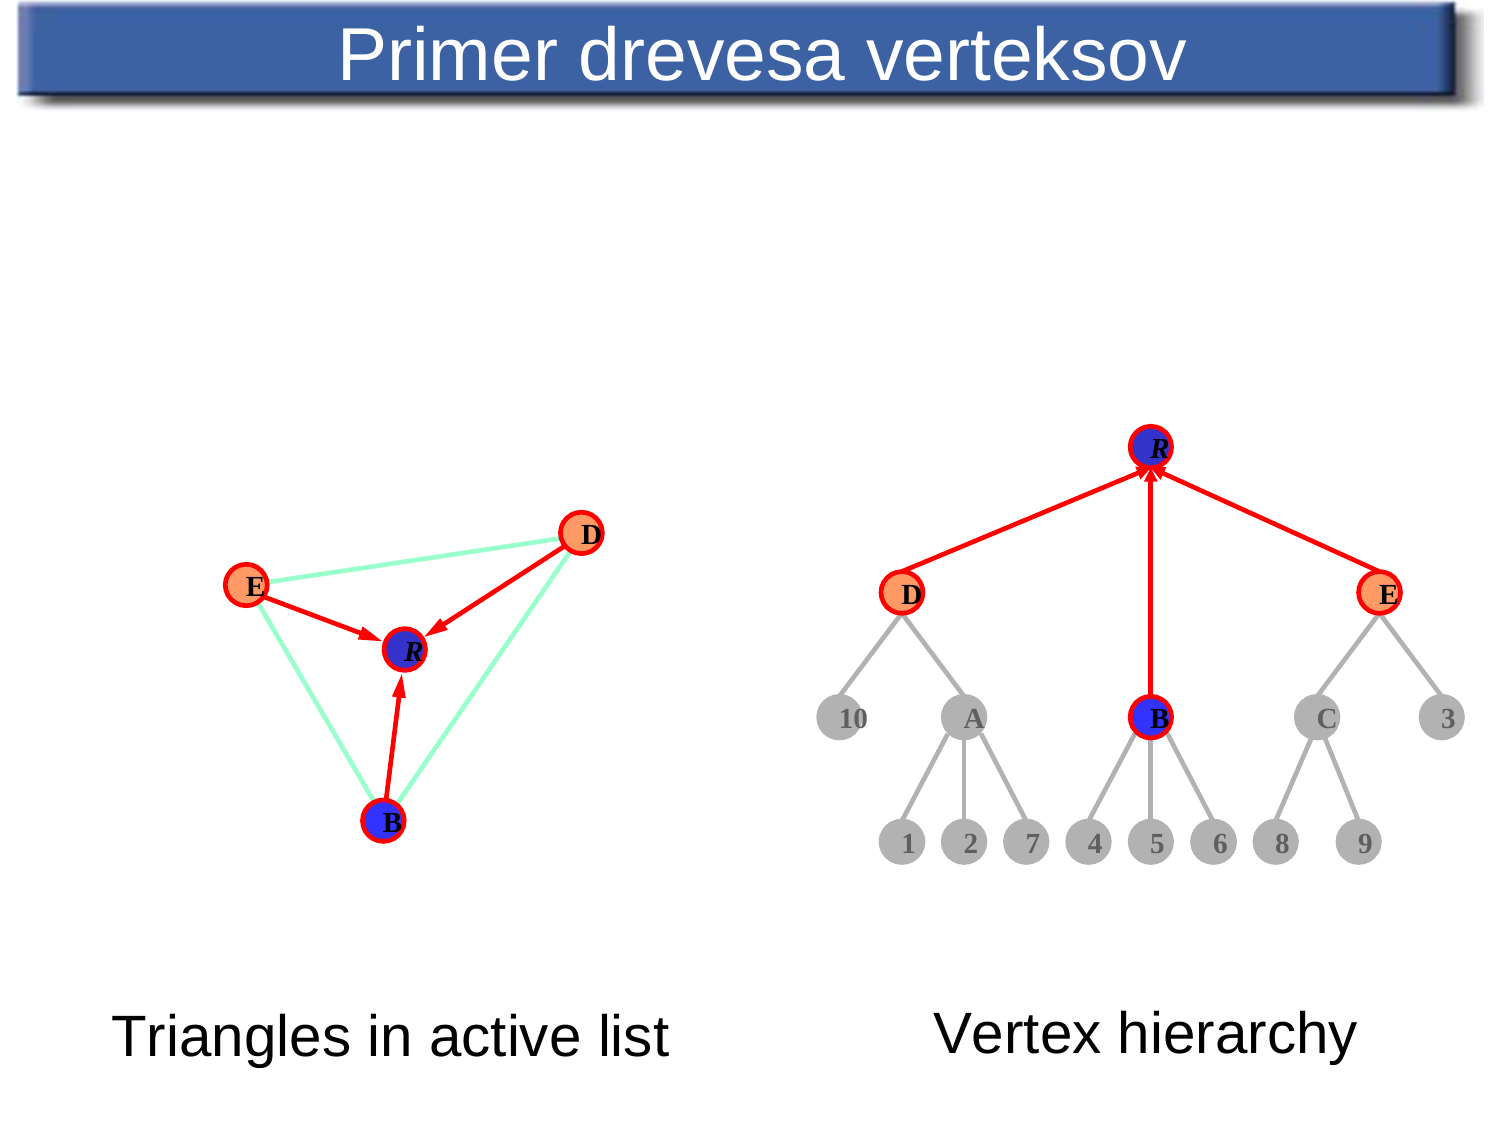

# Primer drevesa verteksov
R
D
E
D
E
R
10
A
B
C
3
B
1
2
7
4
5
6
8
9
Vertex hierarchy
Triangles in active list